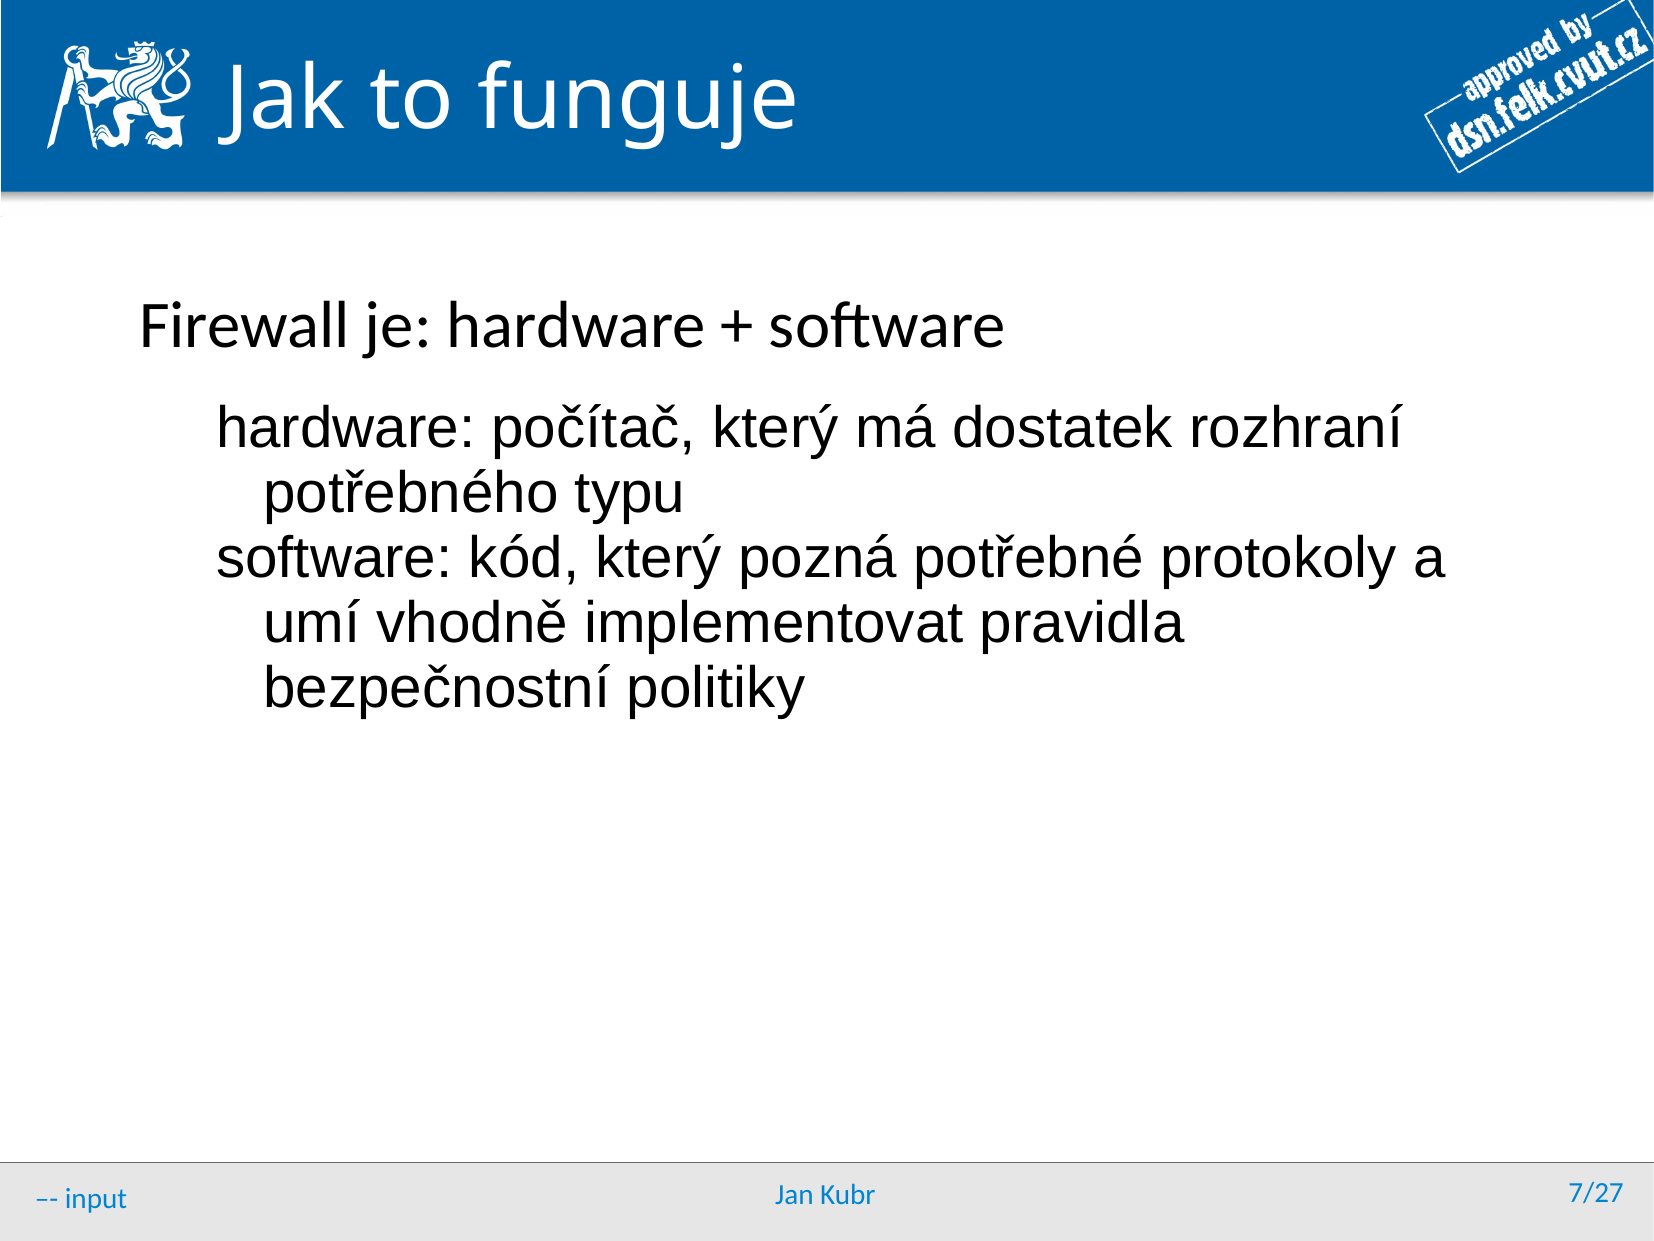

# Jak to funguje
Firewall je: hardware + software
hardware: počítač, který má dostatek rozhraní potřebného typu
software: kód, který pozná potřebné protokoly a umí vhodně implementovat pravidla bezpečnostní politiky
7
Jan Kubr
02/2006